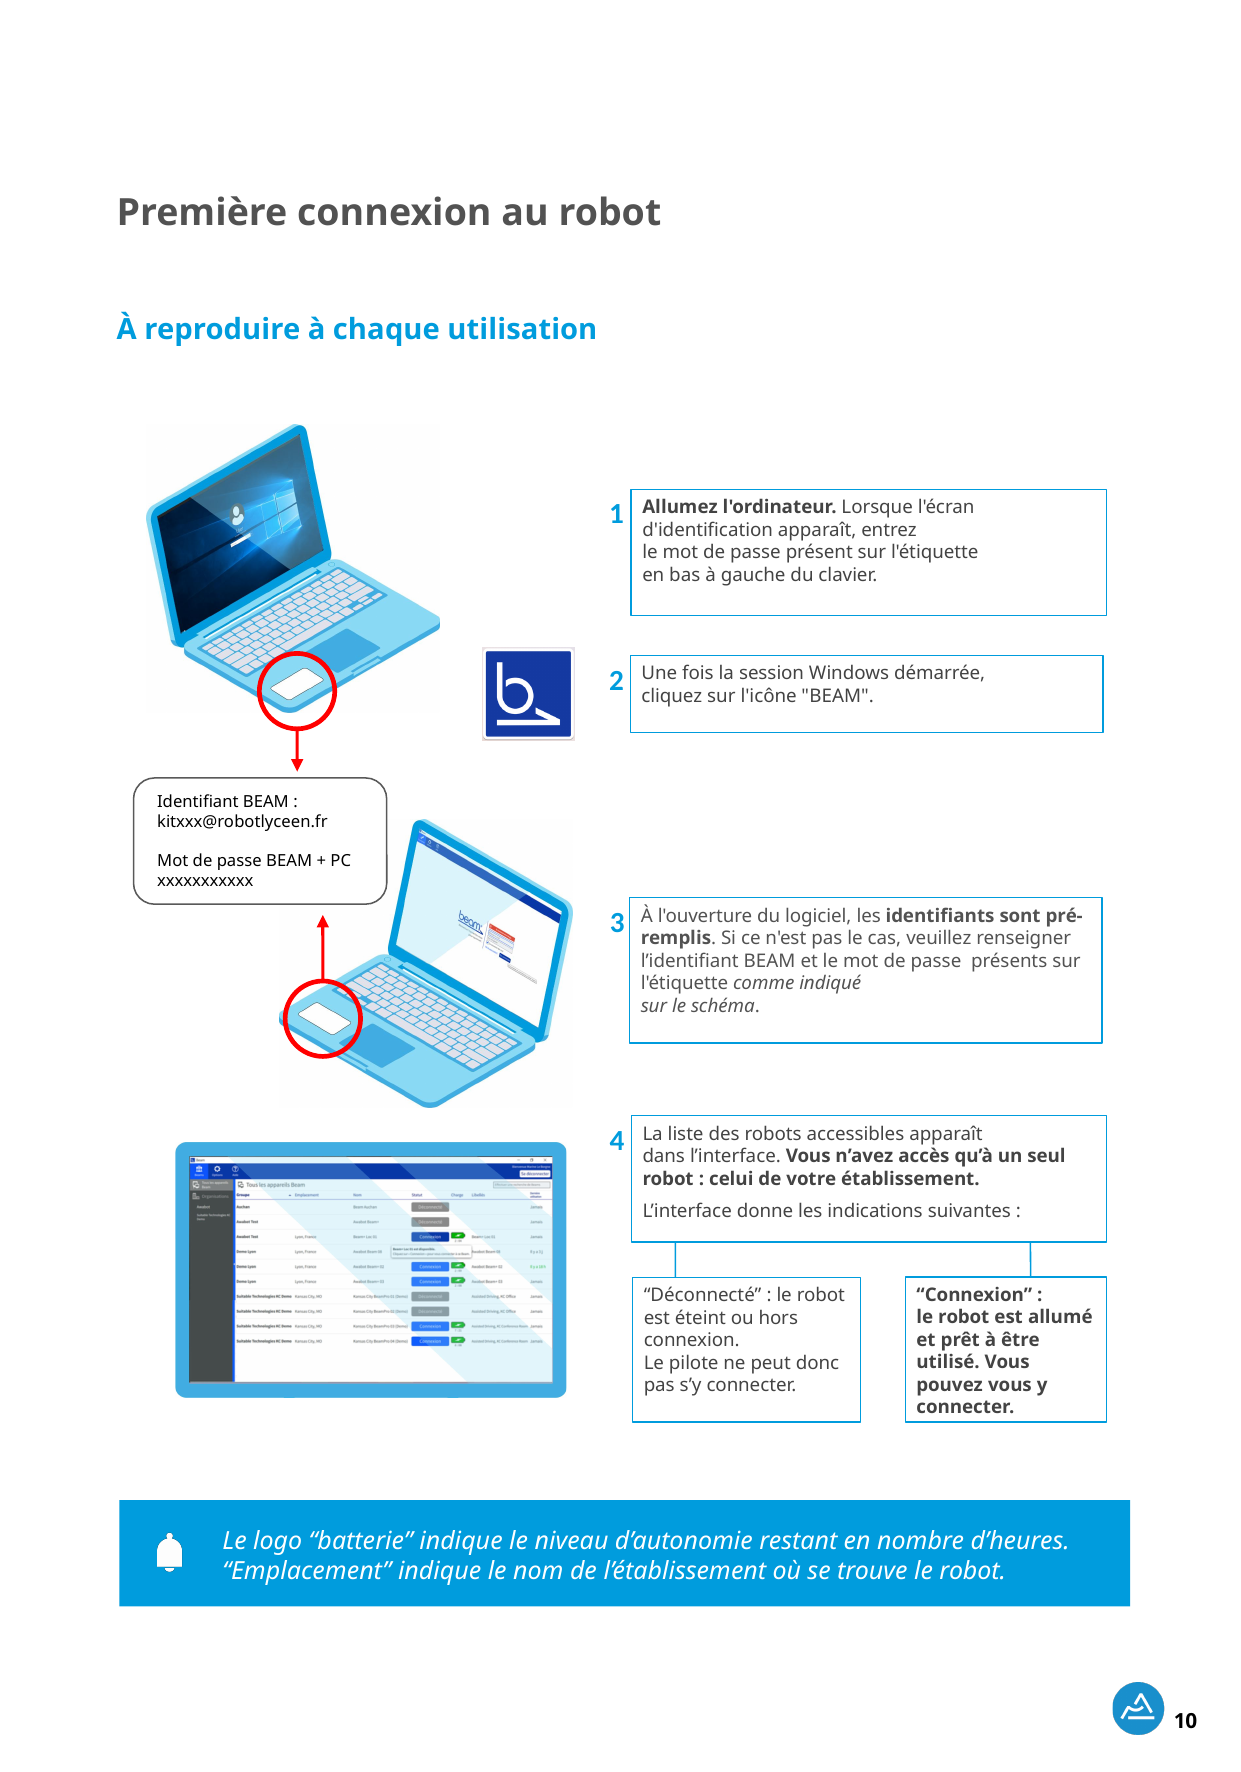

Première connexion au robot
À reproduire à chaque utilisation
1
Allumez l'ordinateur. Lorsque l'écran d'identification apparaît, entrez
le mot de passe présent sur l'étiquette
en bas à gauche du clavier.
2
Une fois la session Windows démarrée,
cliquez sur l'icône "BEAM".
Identifiant BEAM :
kitxxx@robotlyceen.fr
Mot de passe BEAM + PC xxxxxxxxxxx
3
À l'ouverture du logiciel, les identifiants sont pré-remplis. Si ce n'est pas le cas, veuillez renseigner l’identifiant BEAM et le mot de passe présents sur l'étiquette comme indiqué
sur le schéma.
4
La liste des robots accessibles apparaît
dans l’interface. Vous n’avez accès qu’à un seul robot : celui de votre établissement.
L’interface donne les indications suivantes :
“Connexion” :
le robot est allumé et prêt à être utilisé. Vous pouvez vous y connecter.
“Déconnecté” : le robot est éteint ou hors connexion.
Le pilote ne peut donc pas s’y connecter.
Le logo “batterie” indique le niveau d’autonomie restant en nombre d’heures. “Emplacement” indique le nom de l’établissement où se trouve le robot.
10